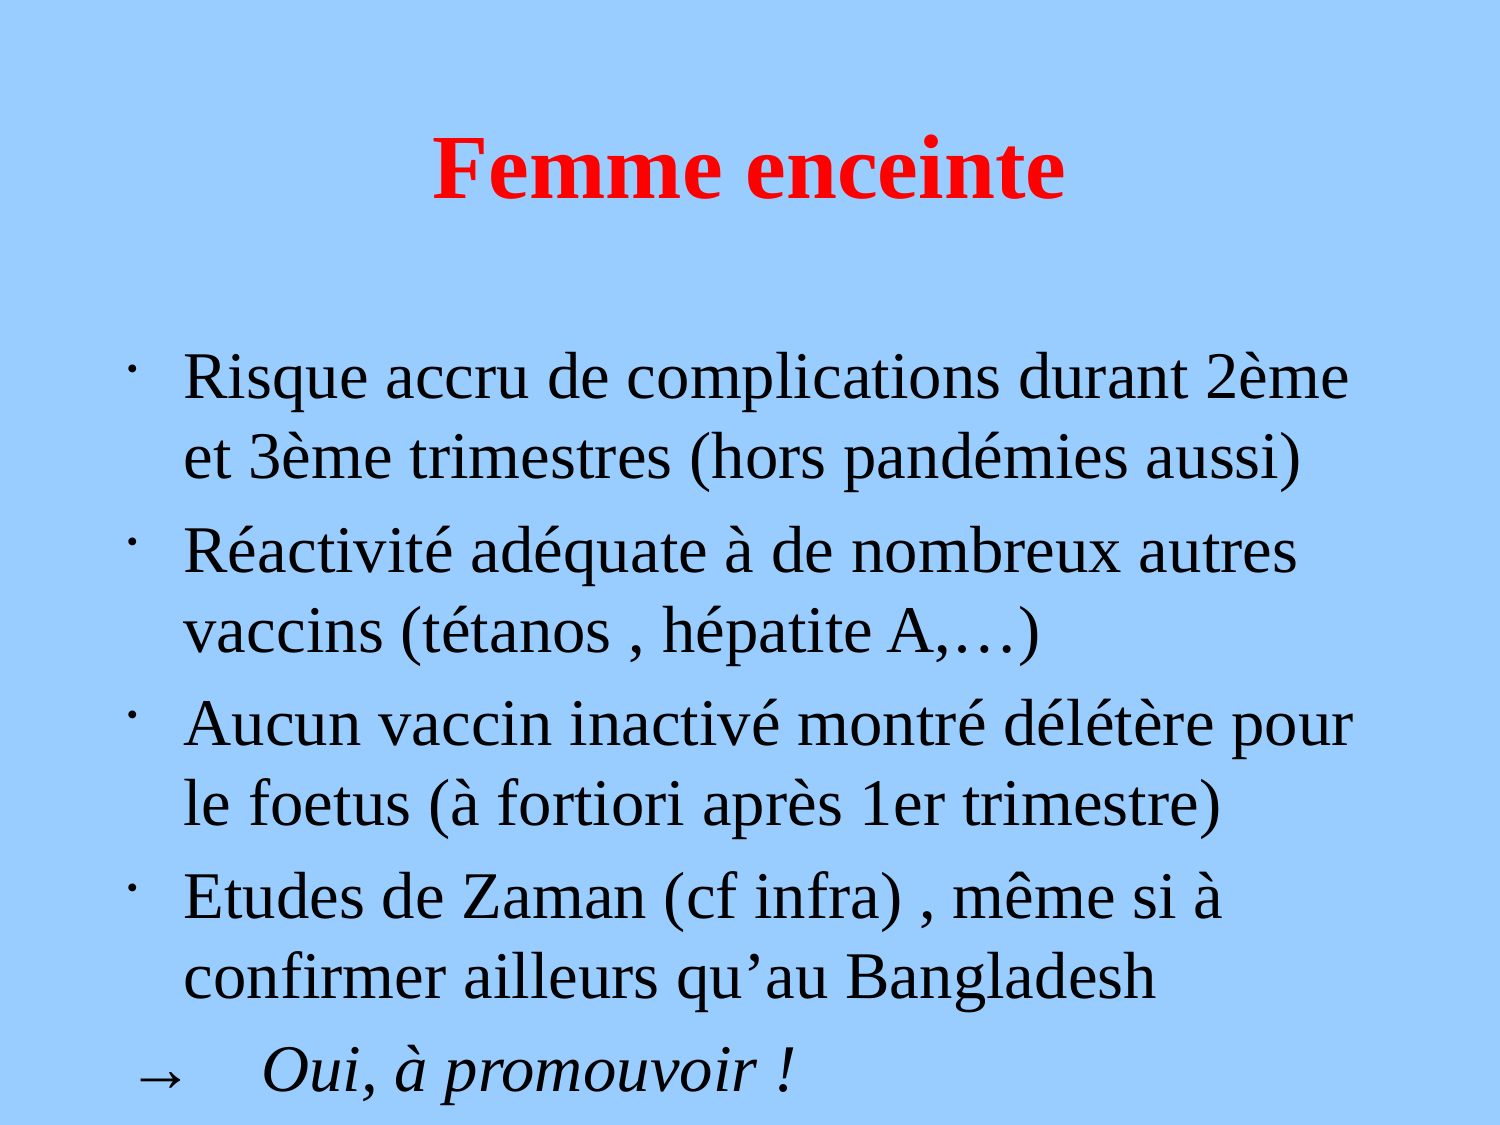

# Femme enceinte
Risque accru de complications durant 2ème et 3ème trimestres (hors pandémies aussi)
Réactivité adéquate à de nombreux autres vaccins (tétanos , hépatite A,…)
Aucun vaccin inactivé montré délétère pour le foetus (à fortiori après 1er trimestre)
Etudes de Zaman (cf infra) , même si à confirmer ailleurs qu’au Bangladesh
→ Oui, à promouvoir !